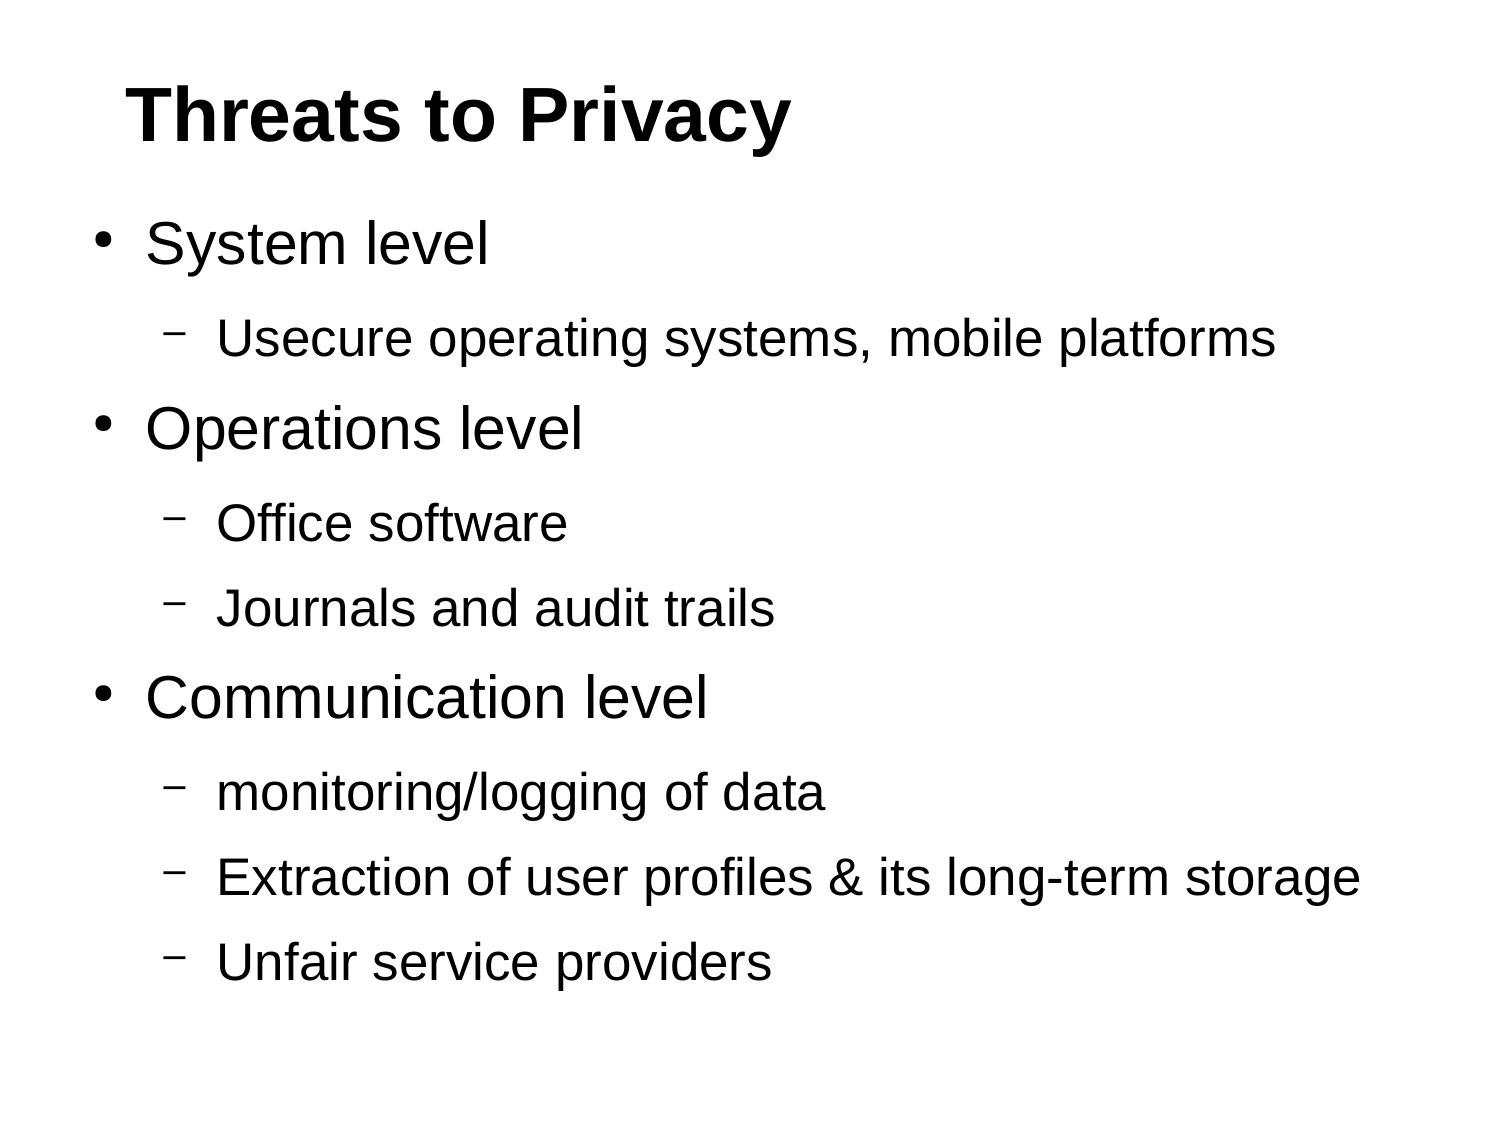

# Threats to Privacy
System level
Usecure operating systems, mobile platforms
Operations level
Office software
Journals and audit trails
Communication level
monitoring/logging of data
Extraction of user profiles & its long-term storage
Unfair service providers